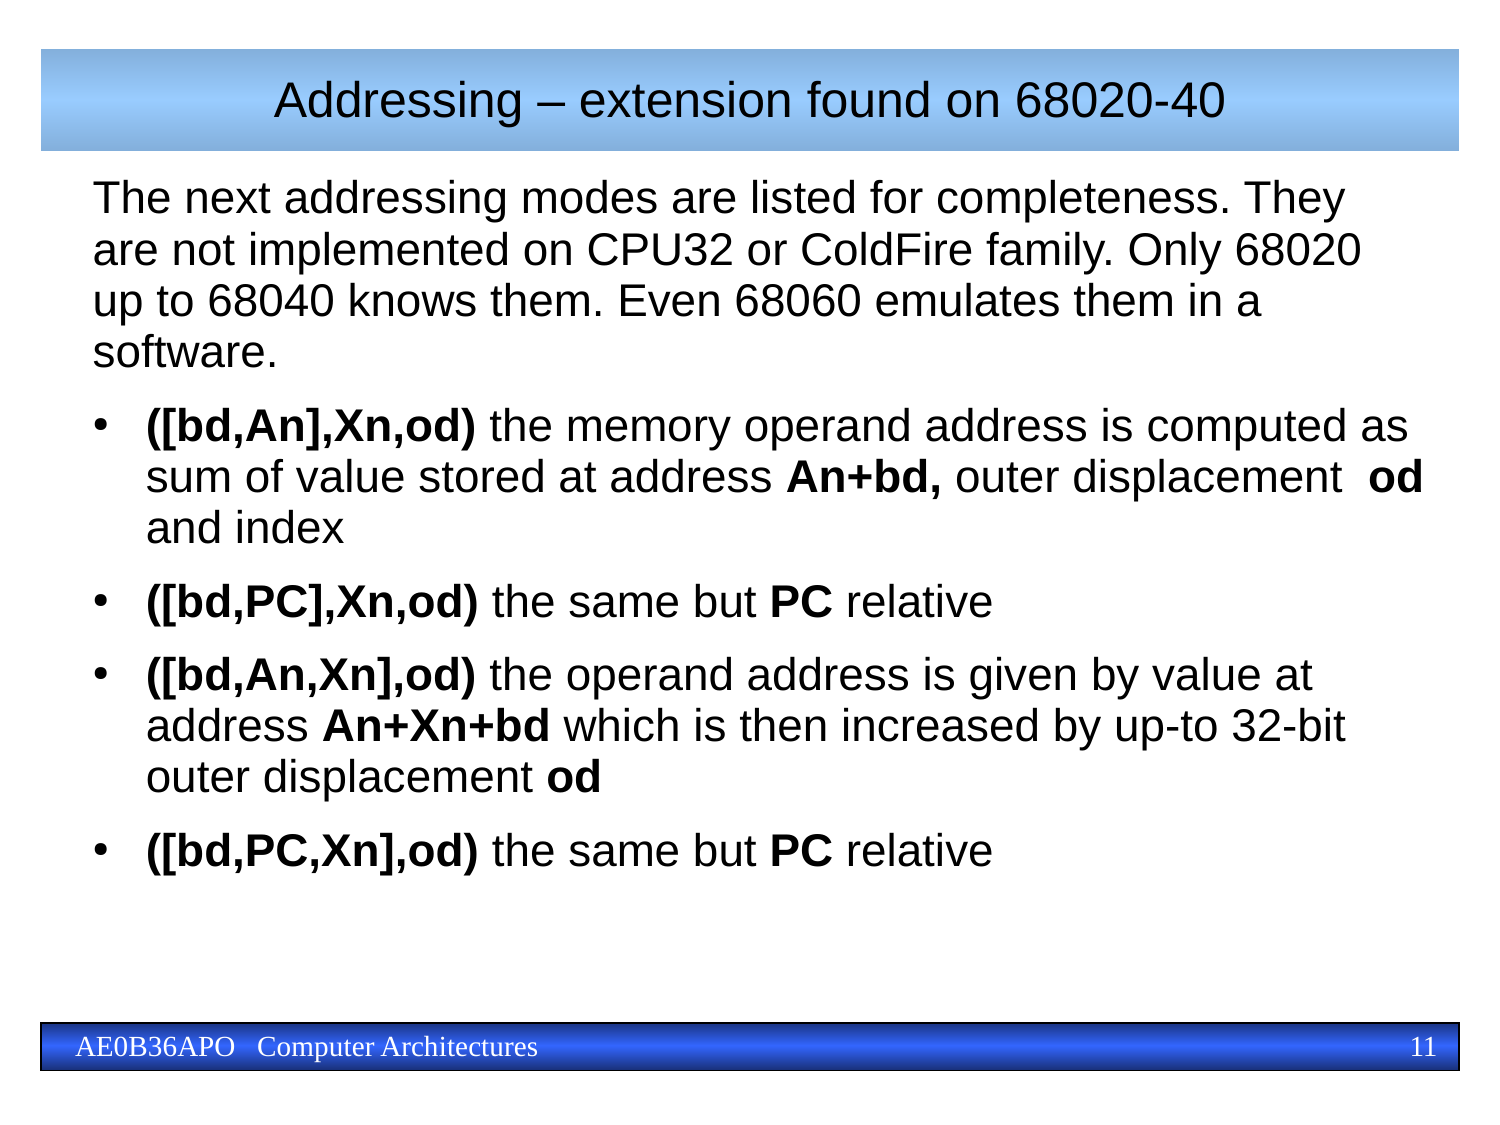

# Addressing – extension found on 68020-40
The next addressing modes are listed for completeness. They are not implemented on CPU32 or ColdFire family. Only 68020 up to 68040 knows them. Even 68060 emulates them in a software.
([bd,An],Xn,od) the memory operand address is computed as sum of value stored at address An+bd, outer displacement od and index
([bd,PC],Xn,od) the same but PC relative
([bd,An,Xn],od) the operand address is given by value at address An+Xn+bd which is then increased by up-to 32-bit outer displacement od
([bd,PC,Xn],od) the same but PC relative
AE0B36APO Computer Architectures
11